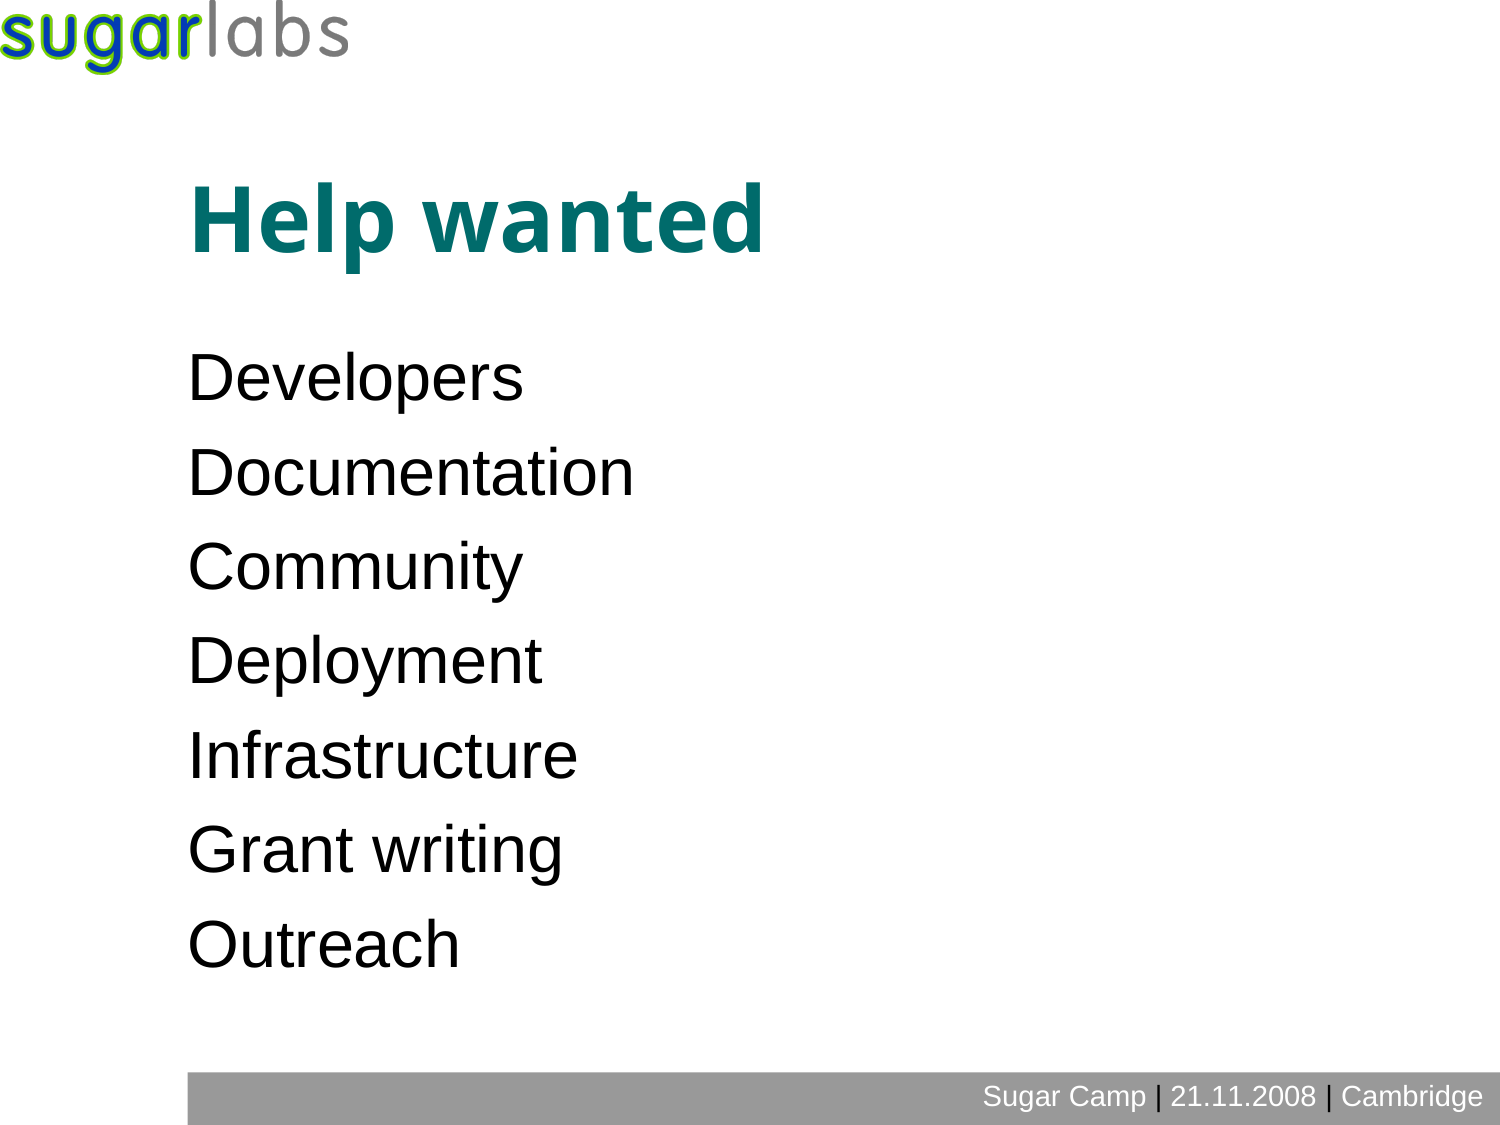

# Help wanted
Developers
Documentation
Community
Deployment
Infrastructure
Grant writing
Outreach